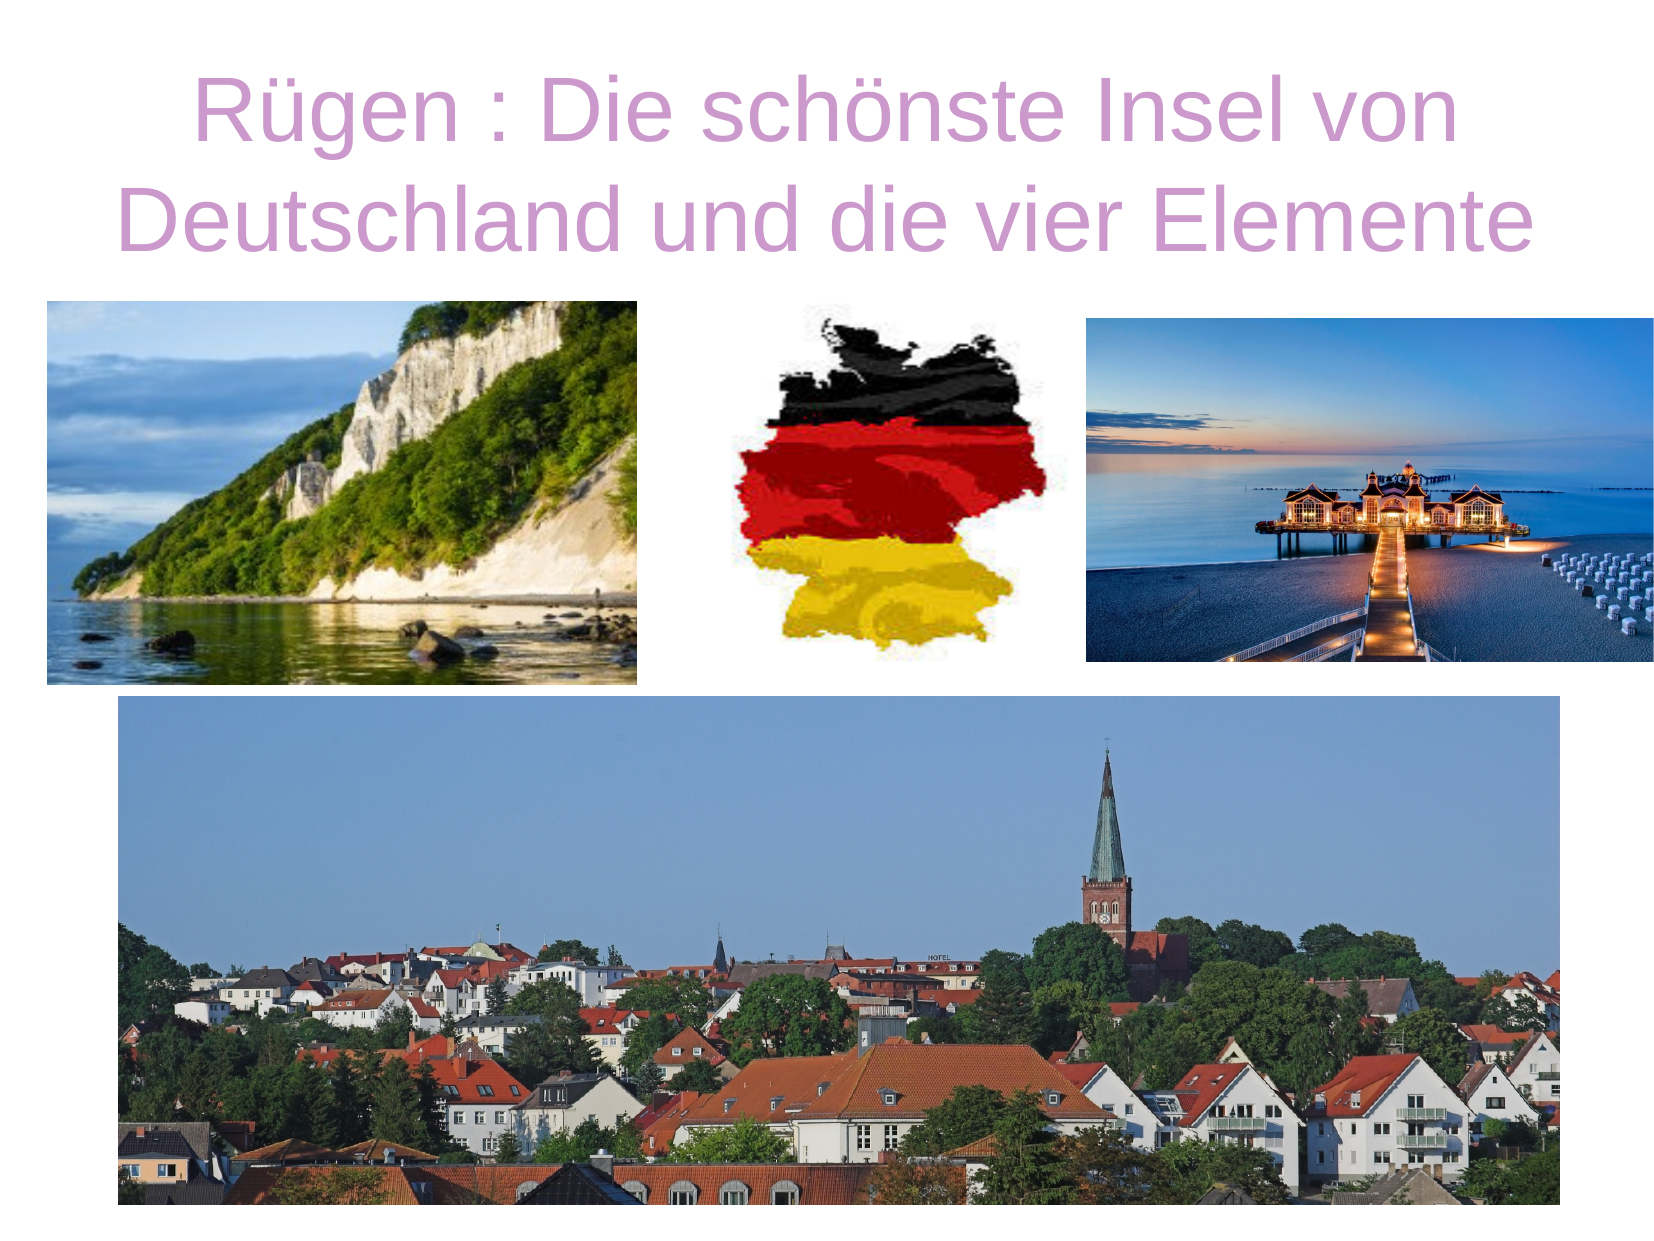

# Rügen : Die schönste Insel von Deutschland und die vier Elemente